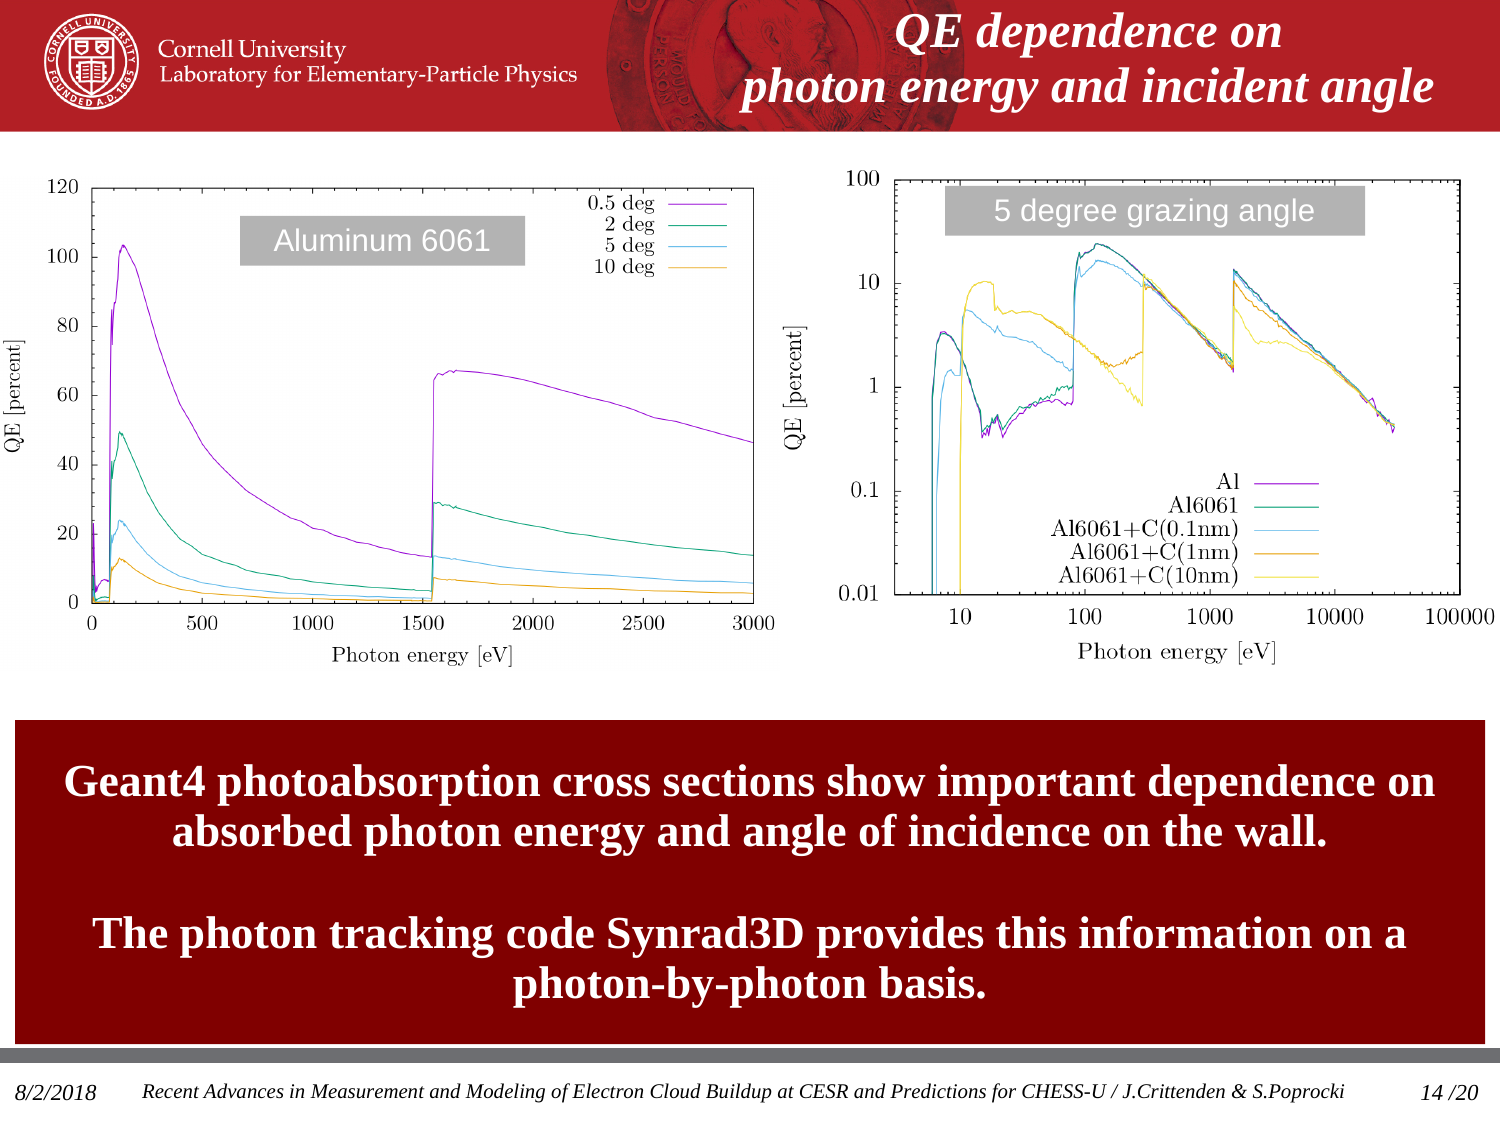

# QE dependence on photon energy and incident angle
5 degree grazing angle
Aluminum 6061
Geant4 photoabsorption cross sections show important dependence on absorbed photon energy and angle of incidence on the wall.
The photon tracking code Synrad3D provides this information on a photon-by-photon basis.